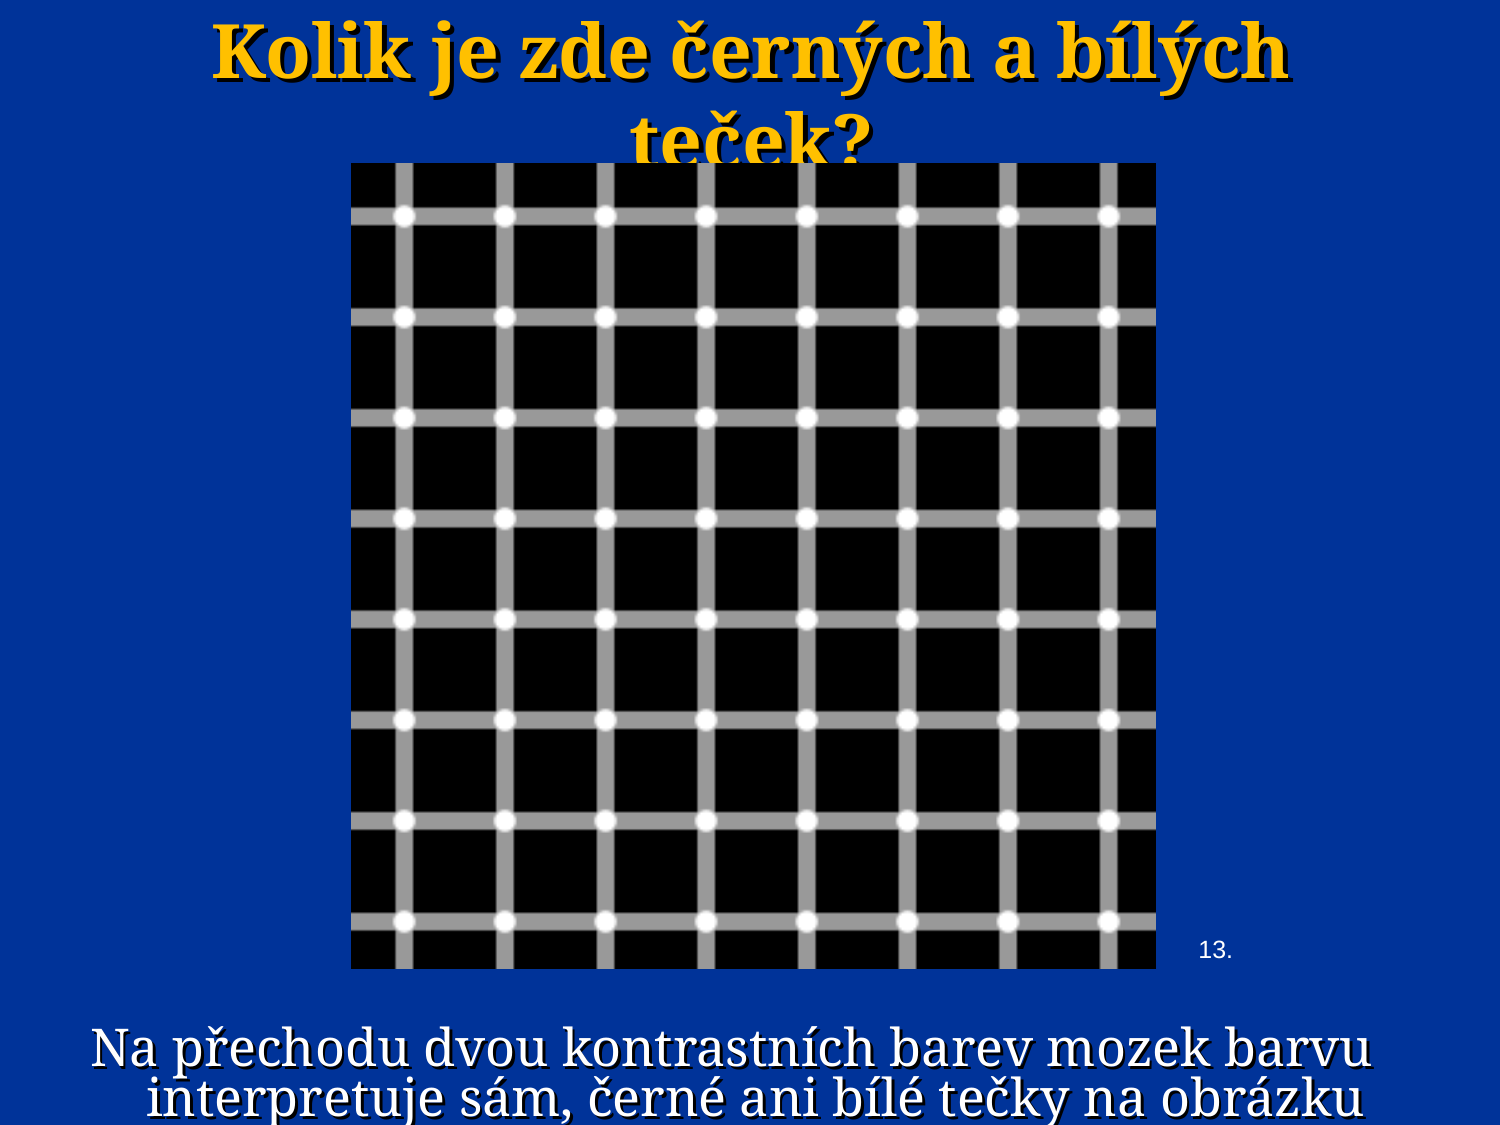

# Kolik je zde černých a bílých teček?
13.
Na přechodu dvou kontrastních barev mozek barvu interpretuje sám, černé ani bílé tečky na obrázku ve skutečnosti nejsou.